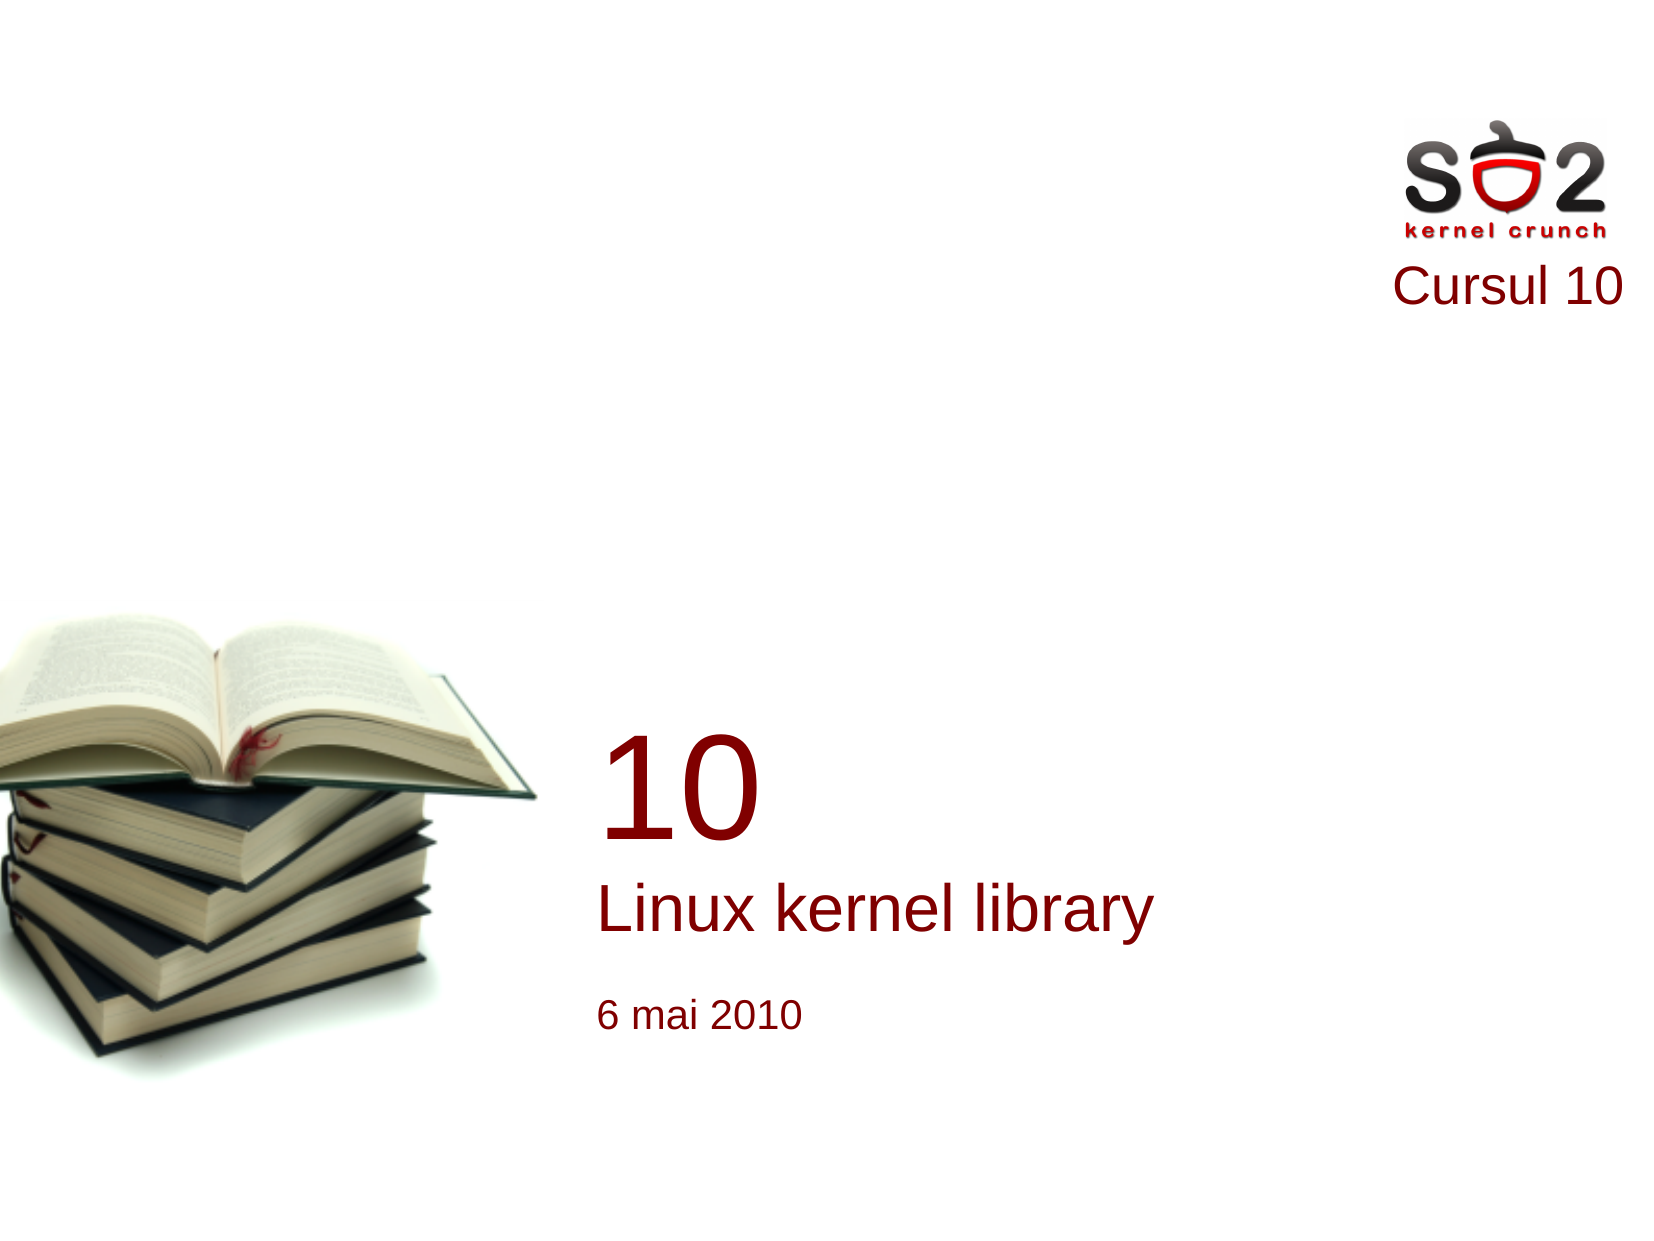

# Cursul 10
10
Linux kernel library
6 mai 2010